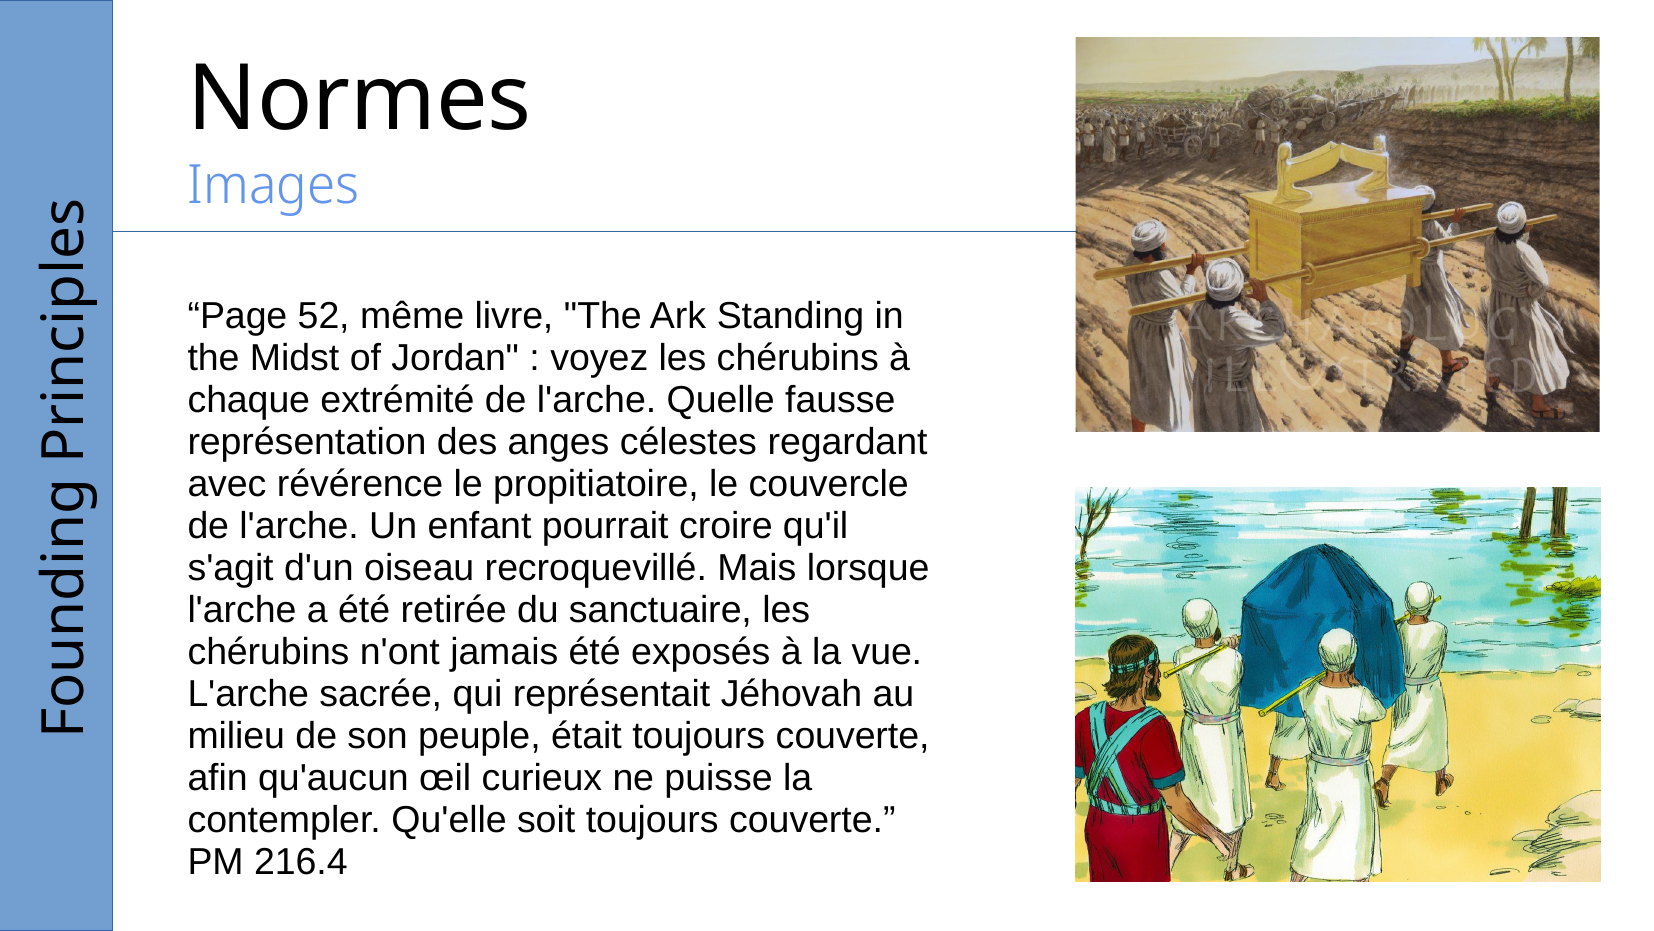

# Normes
Images
“Page 52, même livre, "The Ark Standing in the Midst of Jordan" : voyez les chérubins à chaque extrémité de l'arche. Quelle fausse représentation des anges célestes regardant avec révérence le propitiatoire, le couvercle de l'arche. Un enfant pourrait croire qu'il s'agit d'un oiseau recroquevillé. Mais lorsque l'arche a été retirée du sanctuaire, les chérubins n'ont jamais été exposés à la vue. L'arche sacrée, qui représentait Jéhovah au milieu de son peuple, était toujours couverte, afin qu'aucun œil curieux ne puisse la contempler. Qu'elle soit toujours couverte.” PM 216.4
Founding Principles